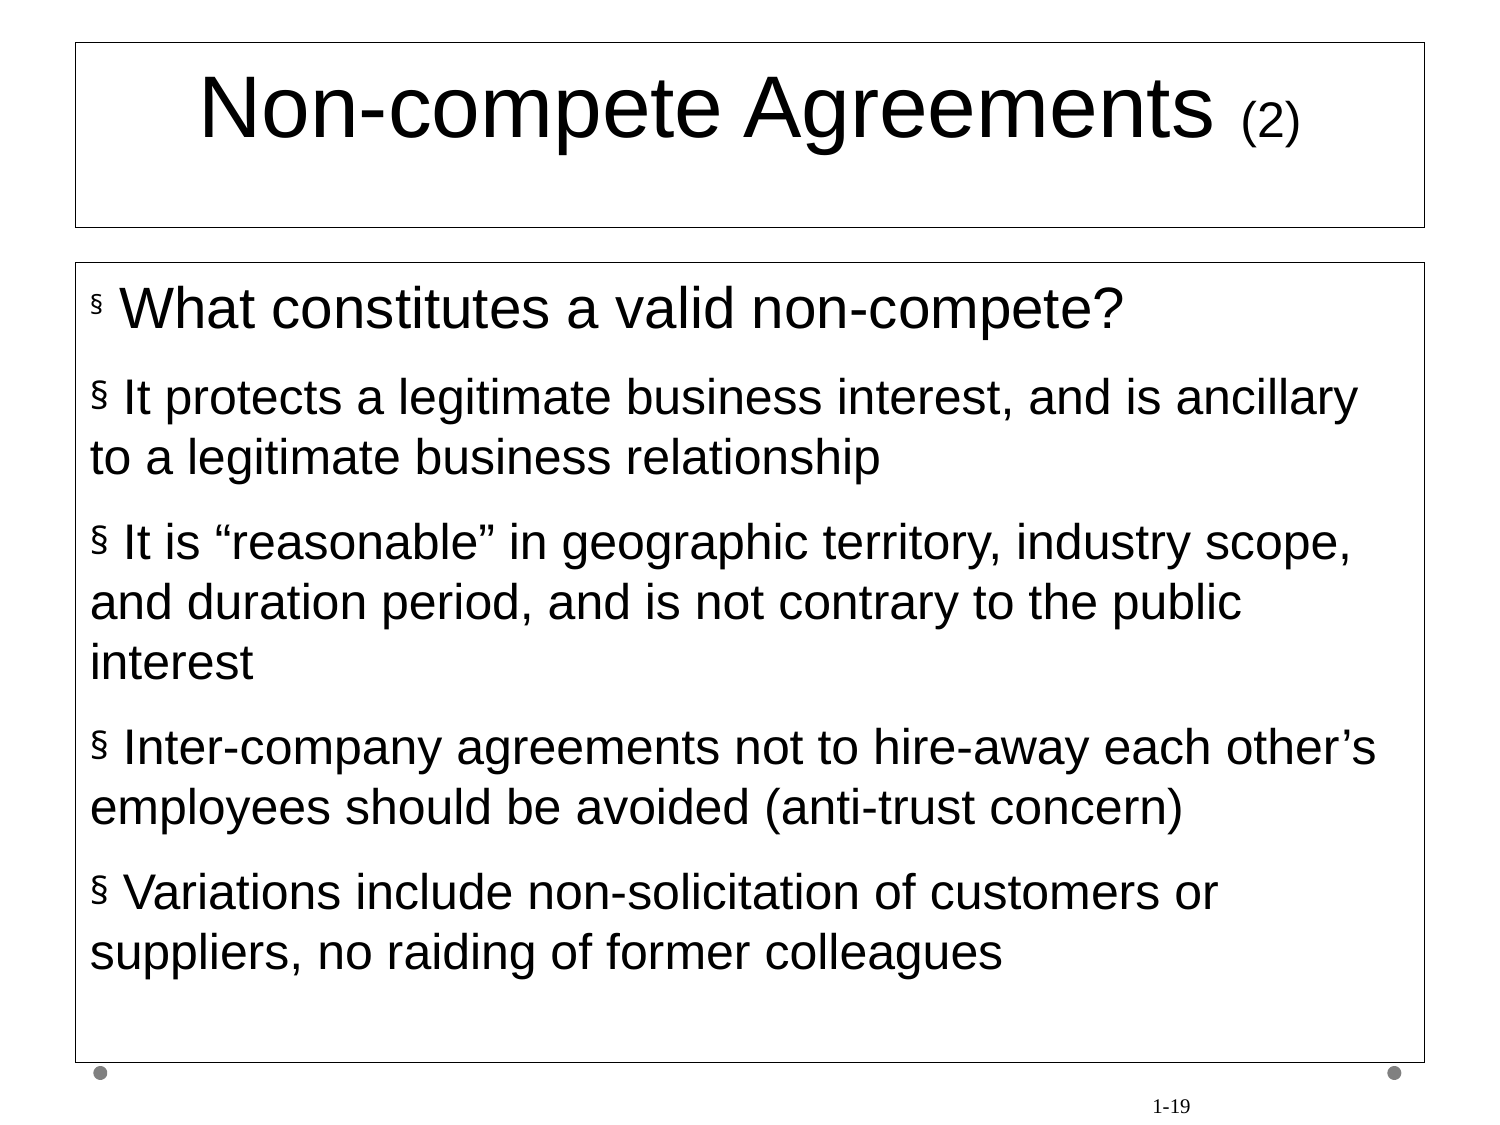

# Non-compete Agreements (2)
 What constitutes a valid non-compete?
 It protects a legitimate business interest, and is ancillary to a legitimate business relationship
 It is “reasonable” in geographic territory, industry scope, and duration period, and is not contrary to the public interest
 Inter-company agreements not to hire-away each other’s employees should be avoided (anti-trust concern)
 Variations include non-solicitation of customers or suppliers, no raiding of former colleagues